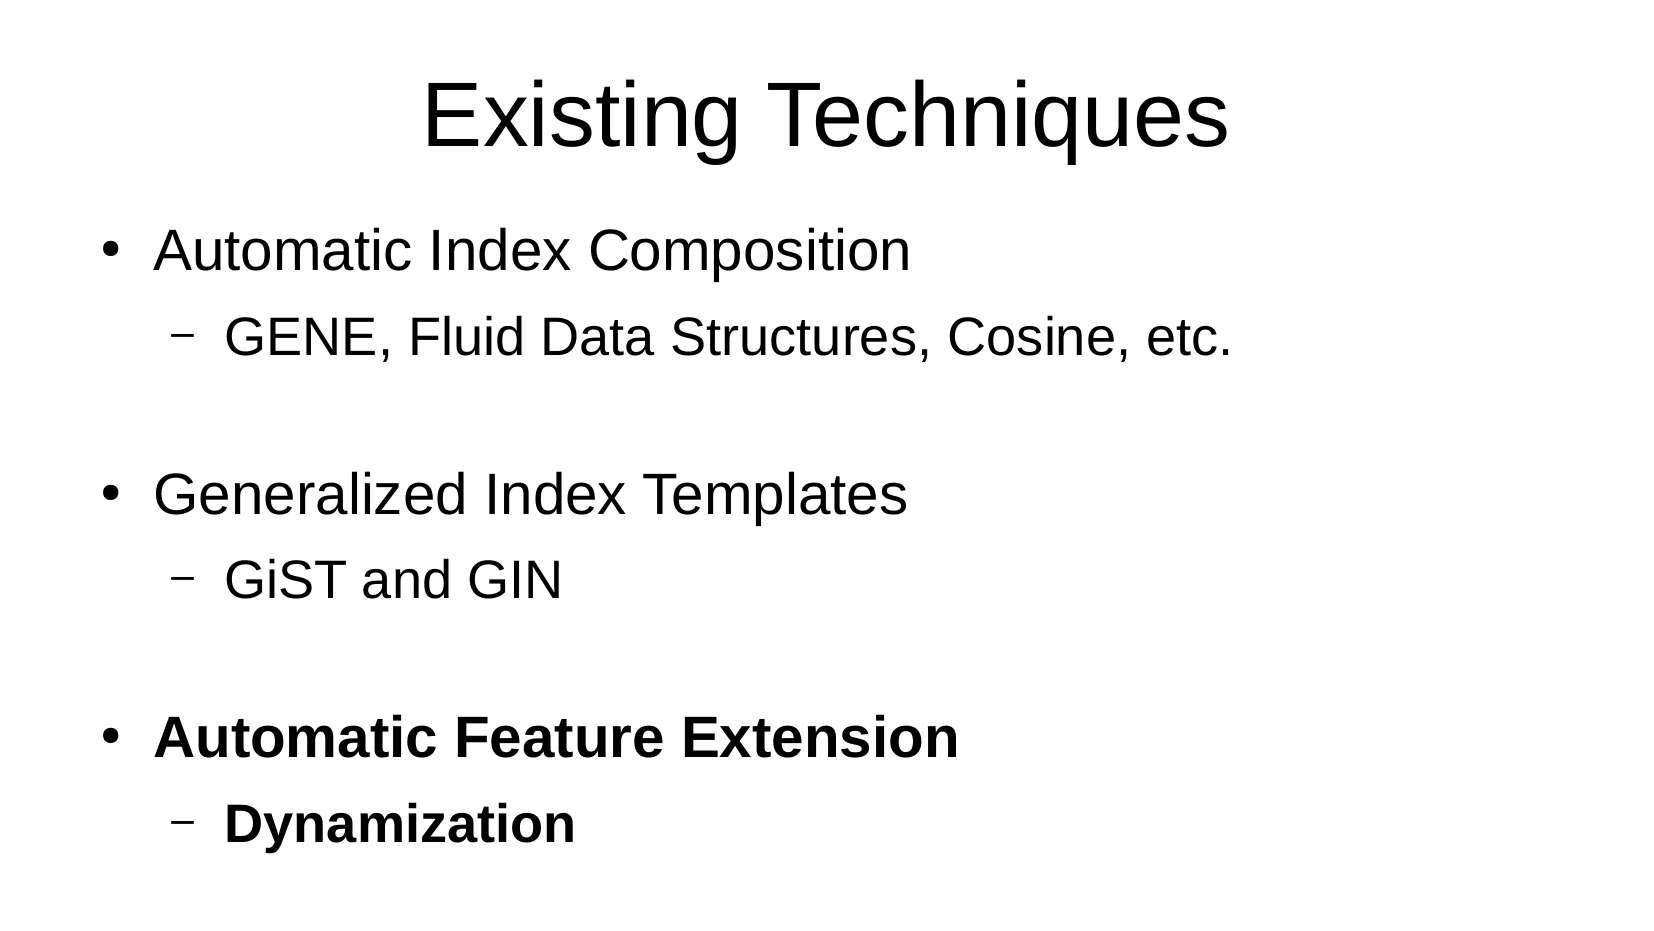

# Existing Techniques
Automatic Index Composition
GENE, Fluid Data Structures, Cosine, etc.
Generalized Index Templates
GiST and GIN
Automatic Feature Extension
Dynamization